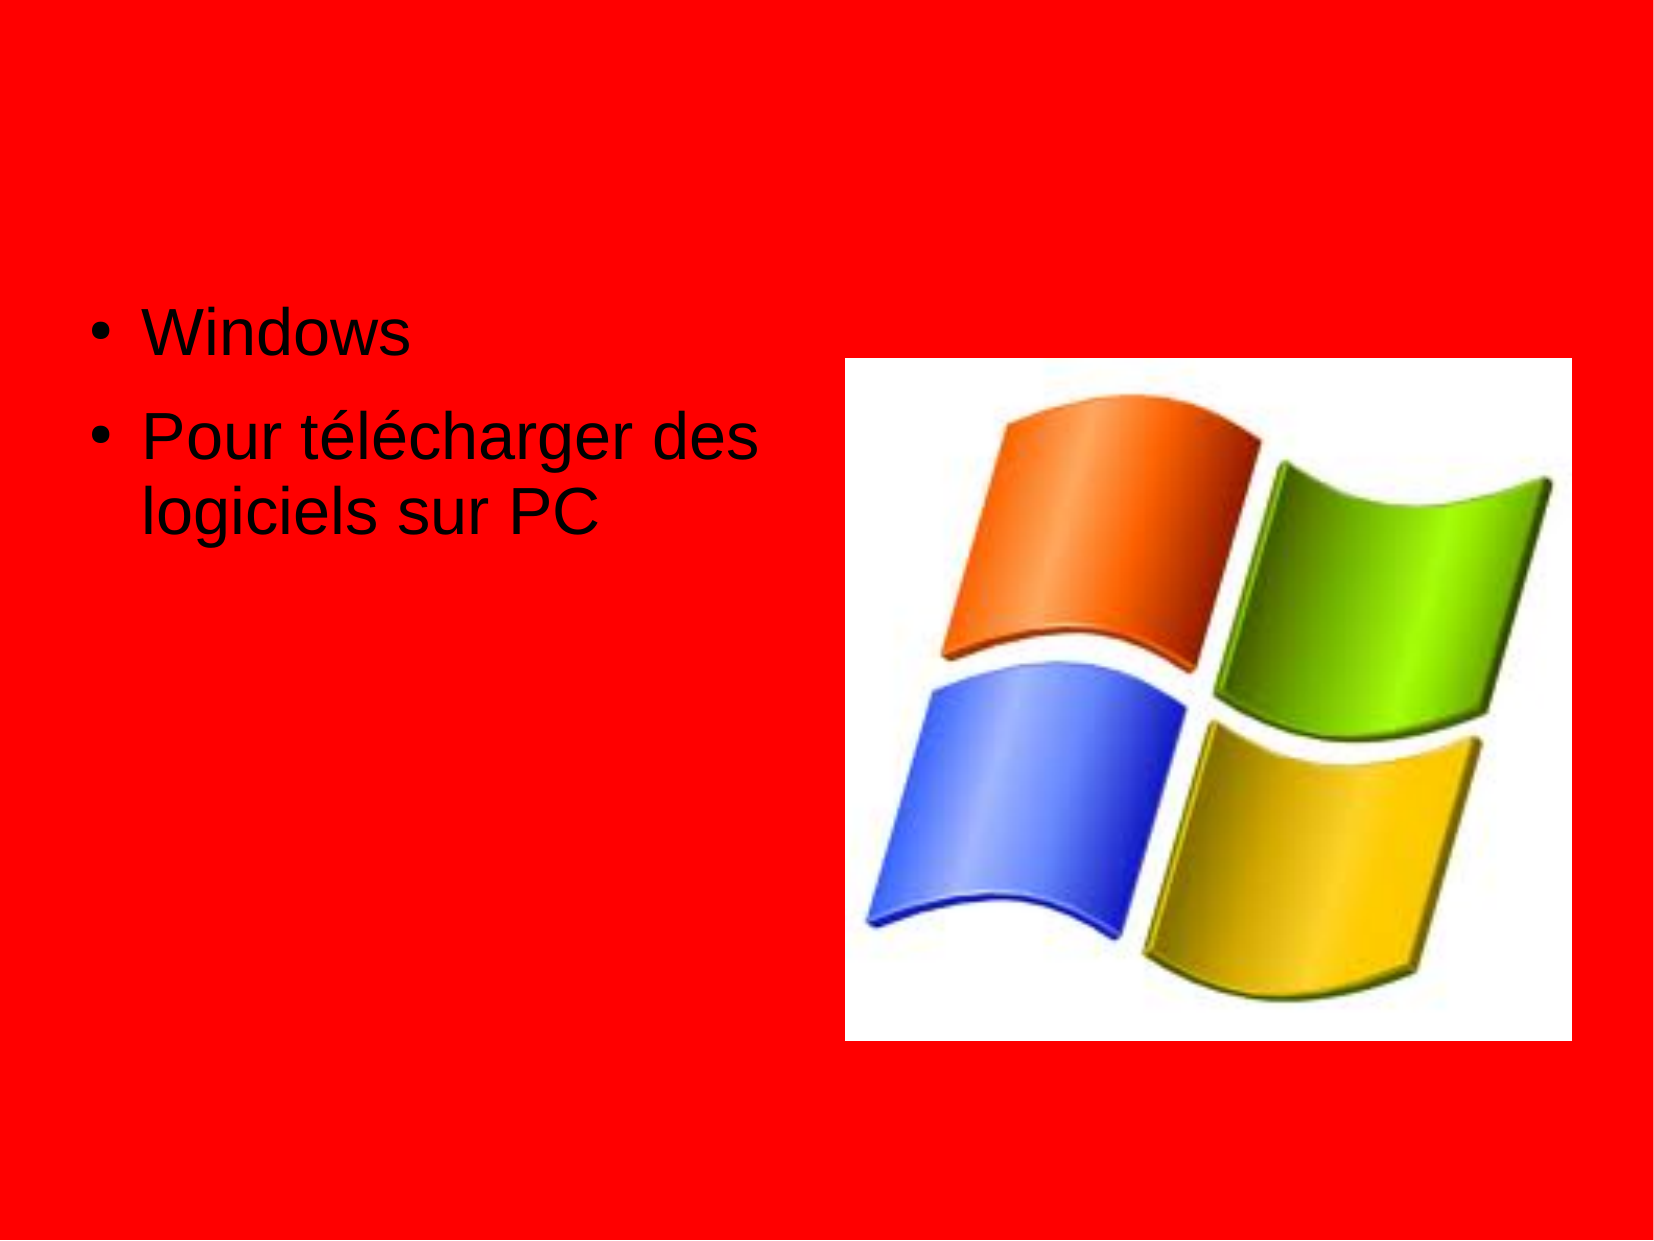

#
Windows
Pour télécharger des logiciels sur PC